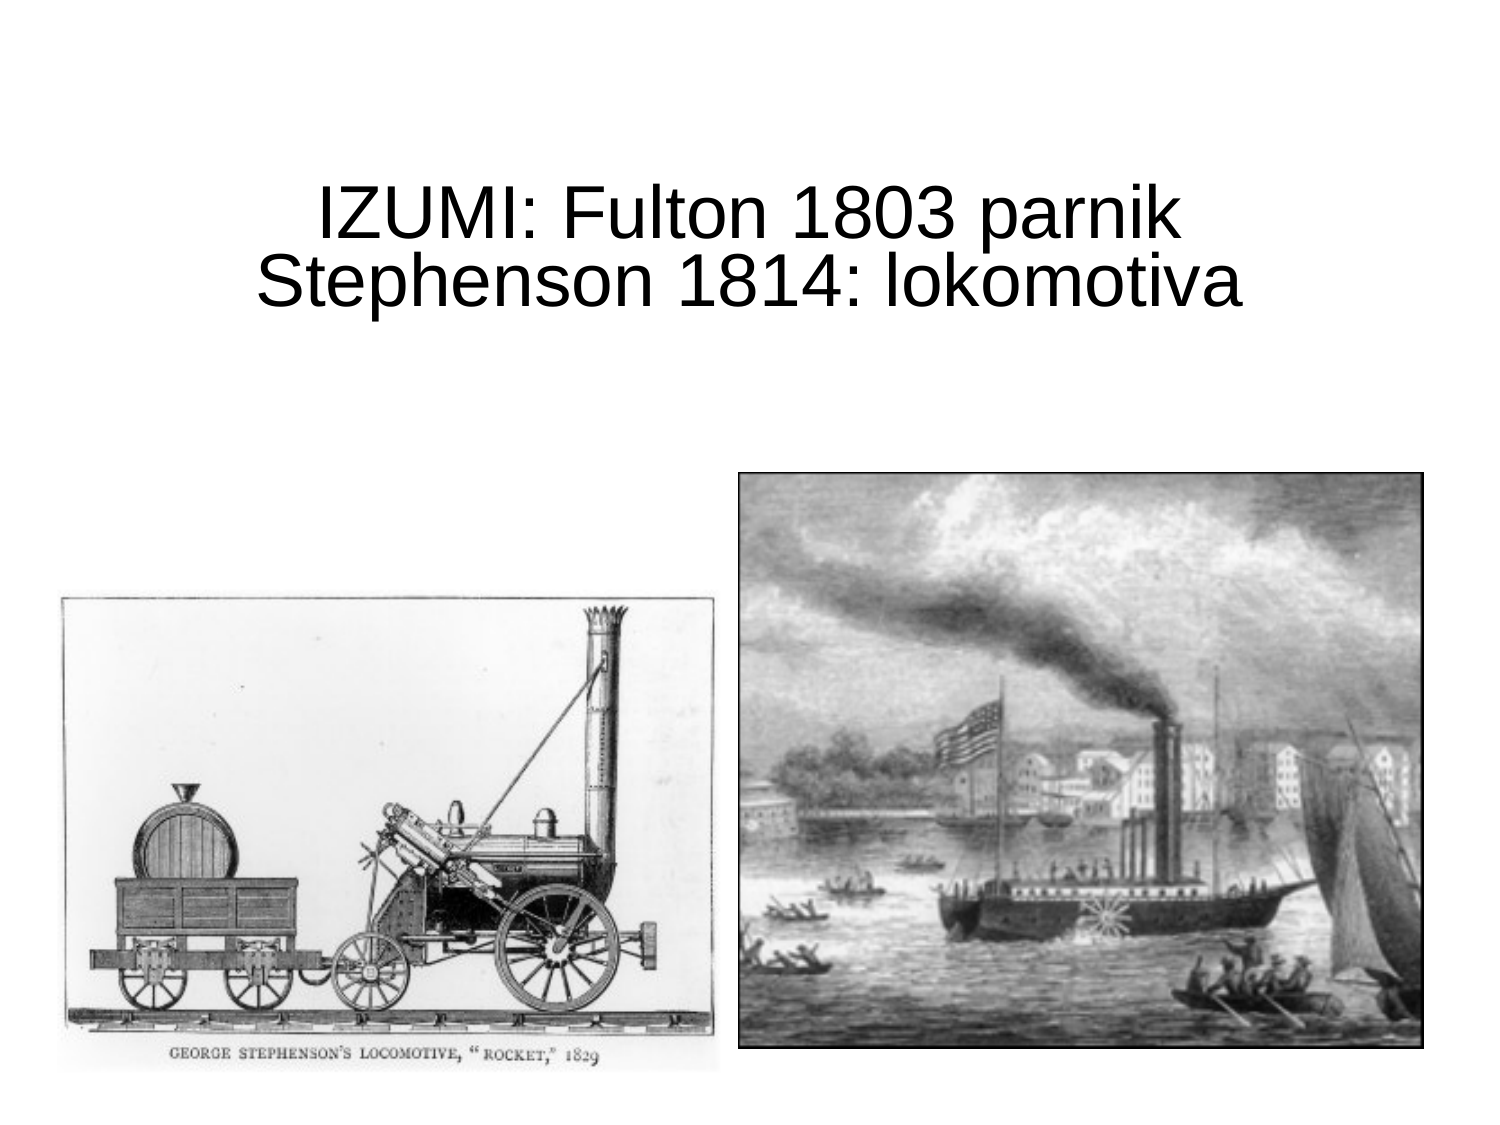

# IZUMI: Fulton 1803 parnik Stephenson 1814: lokomotiva